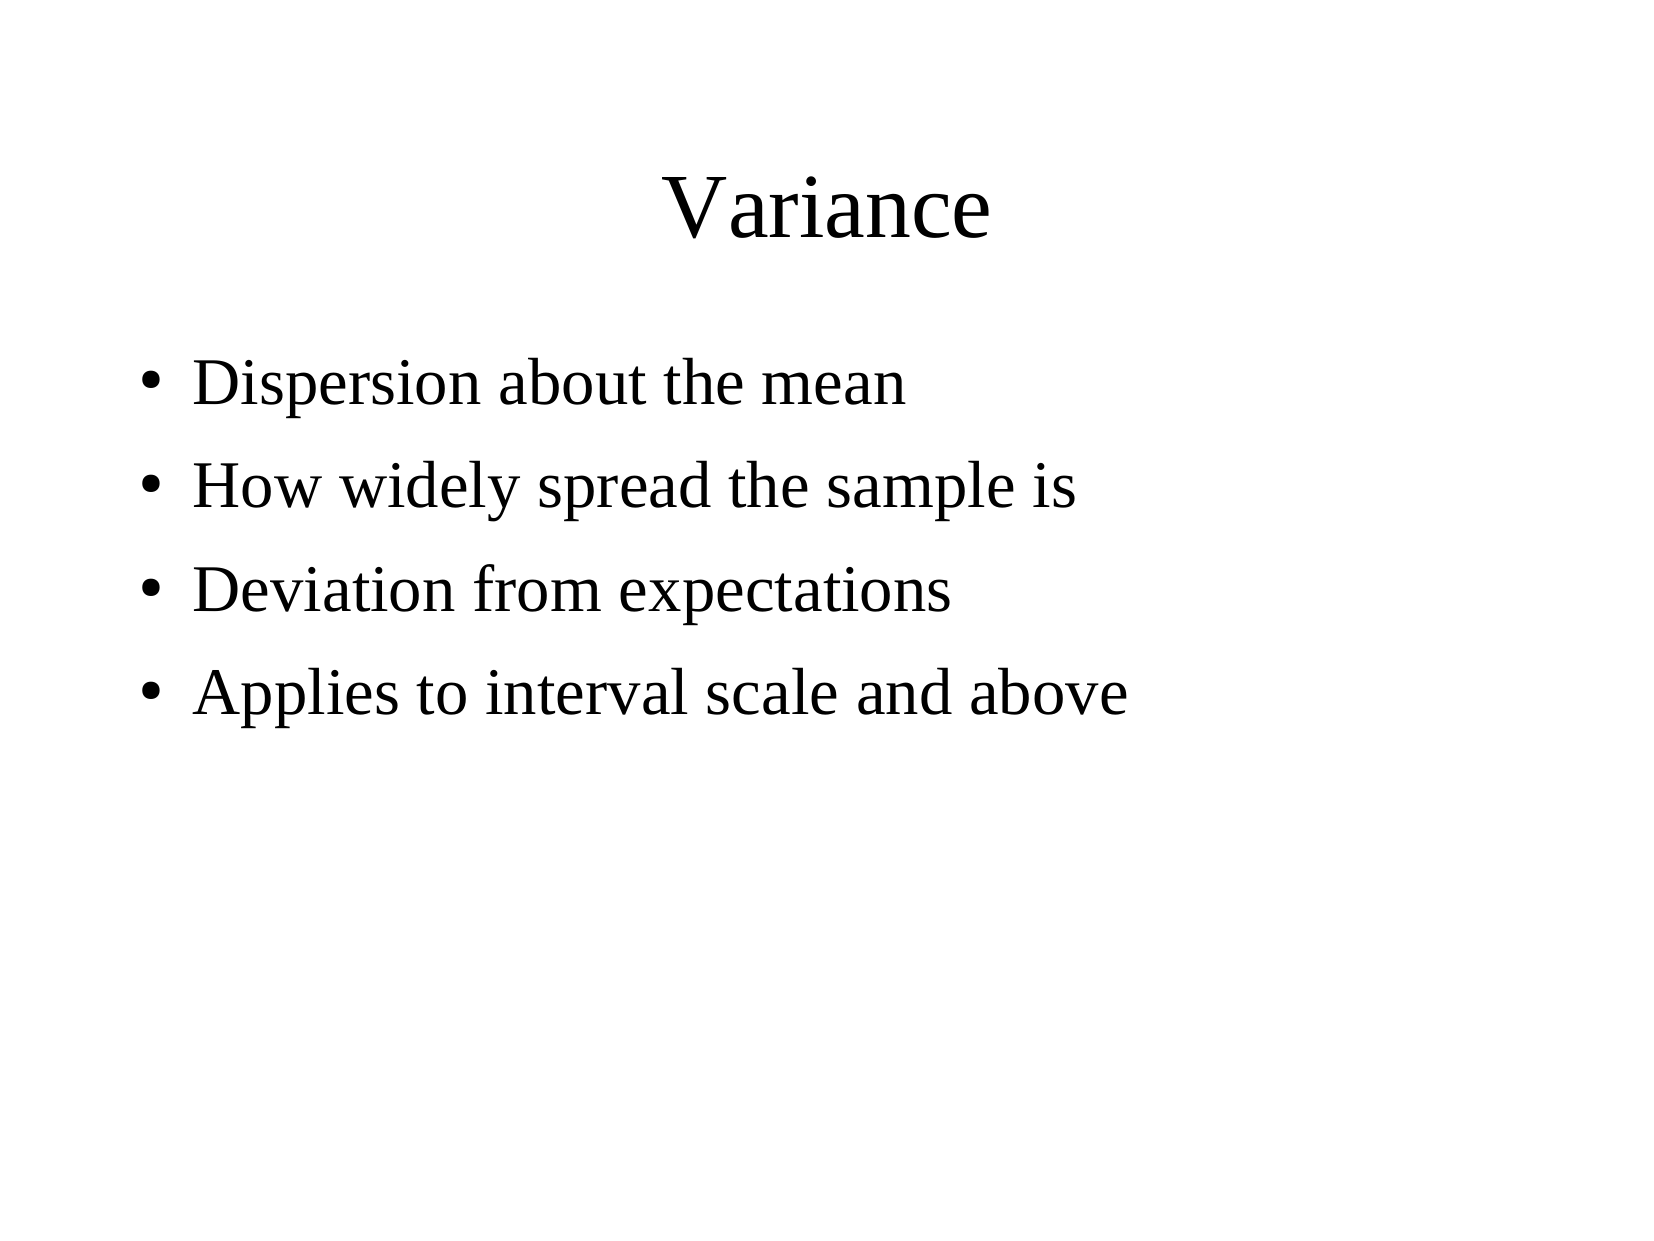

# Variance
Dispersion about the mean
How widely spread the sample is
Deviation from expectations
Applies to interval scale and above